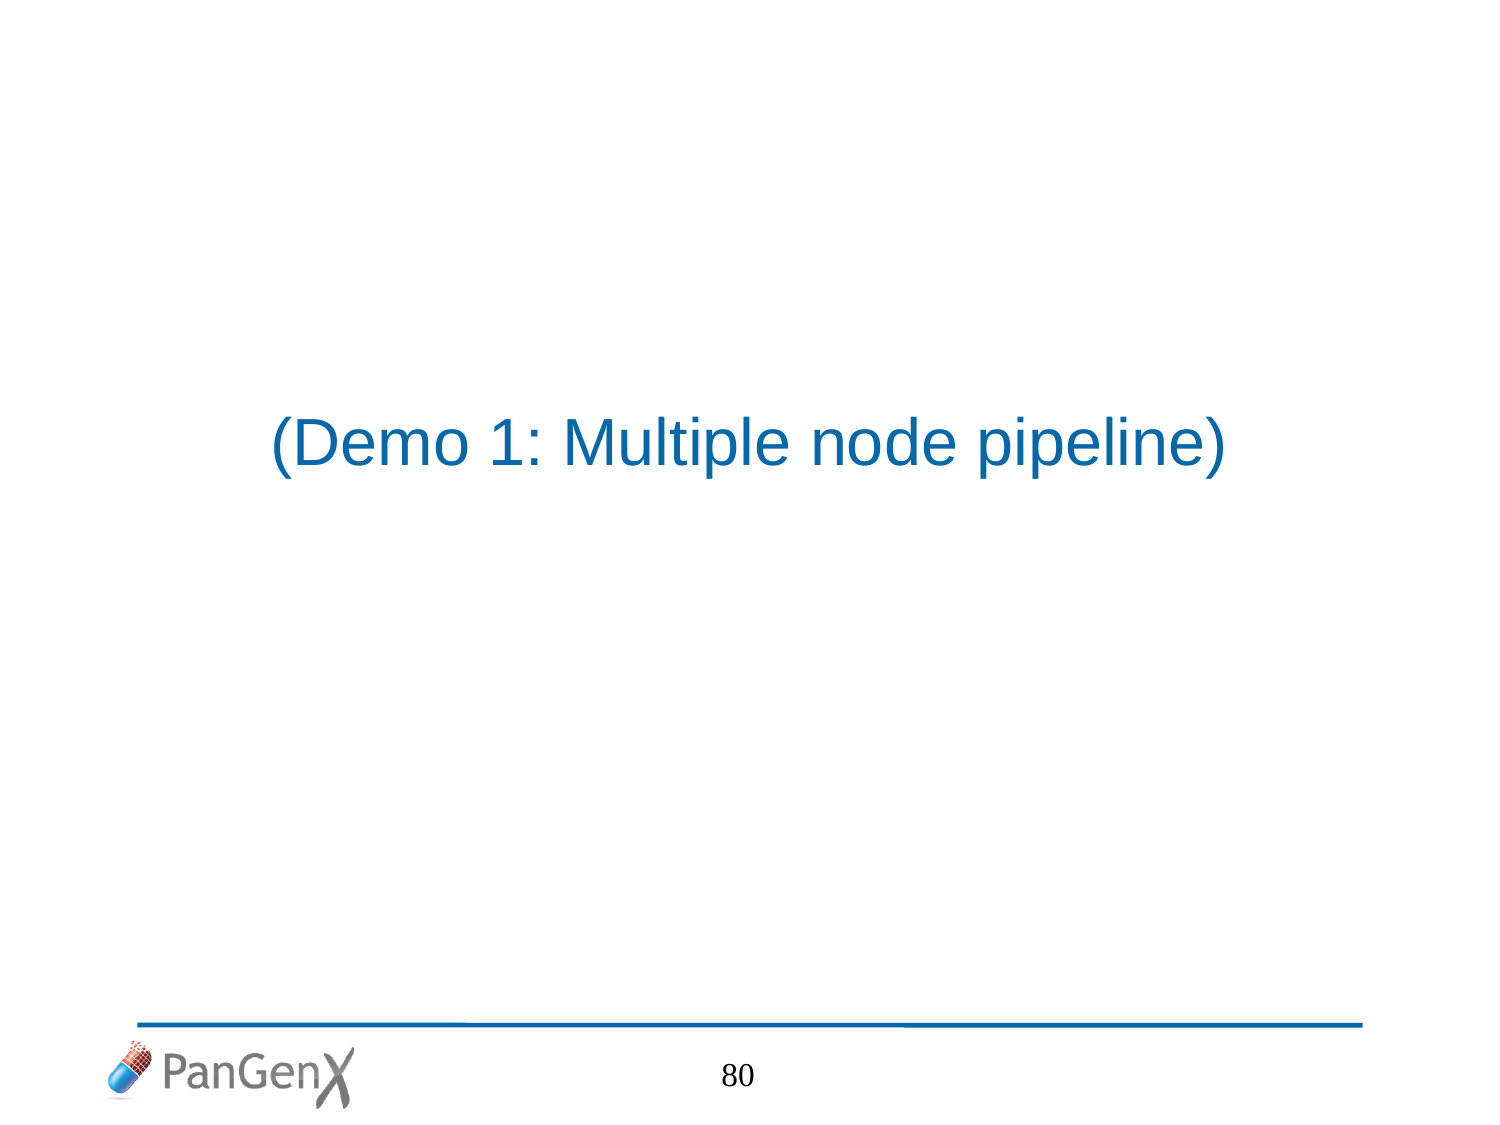

# (Demo 1: Multiple node pipeline)
80